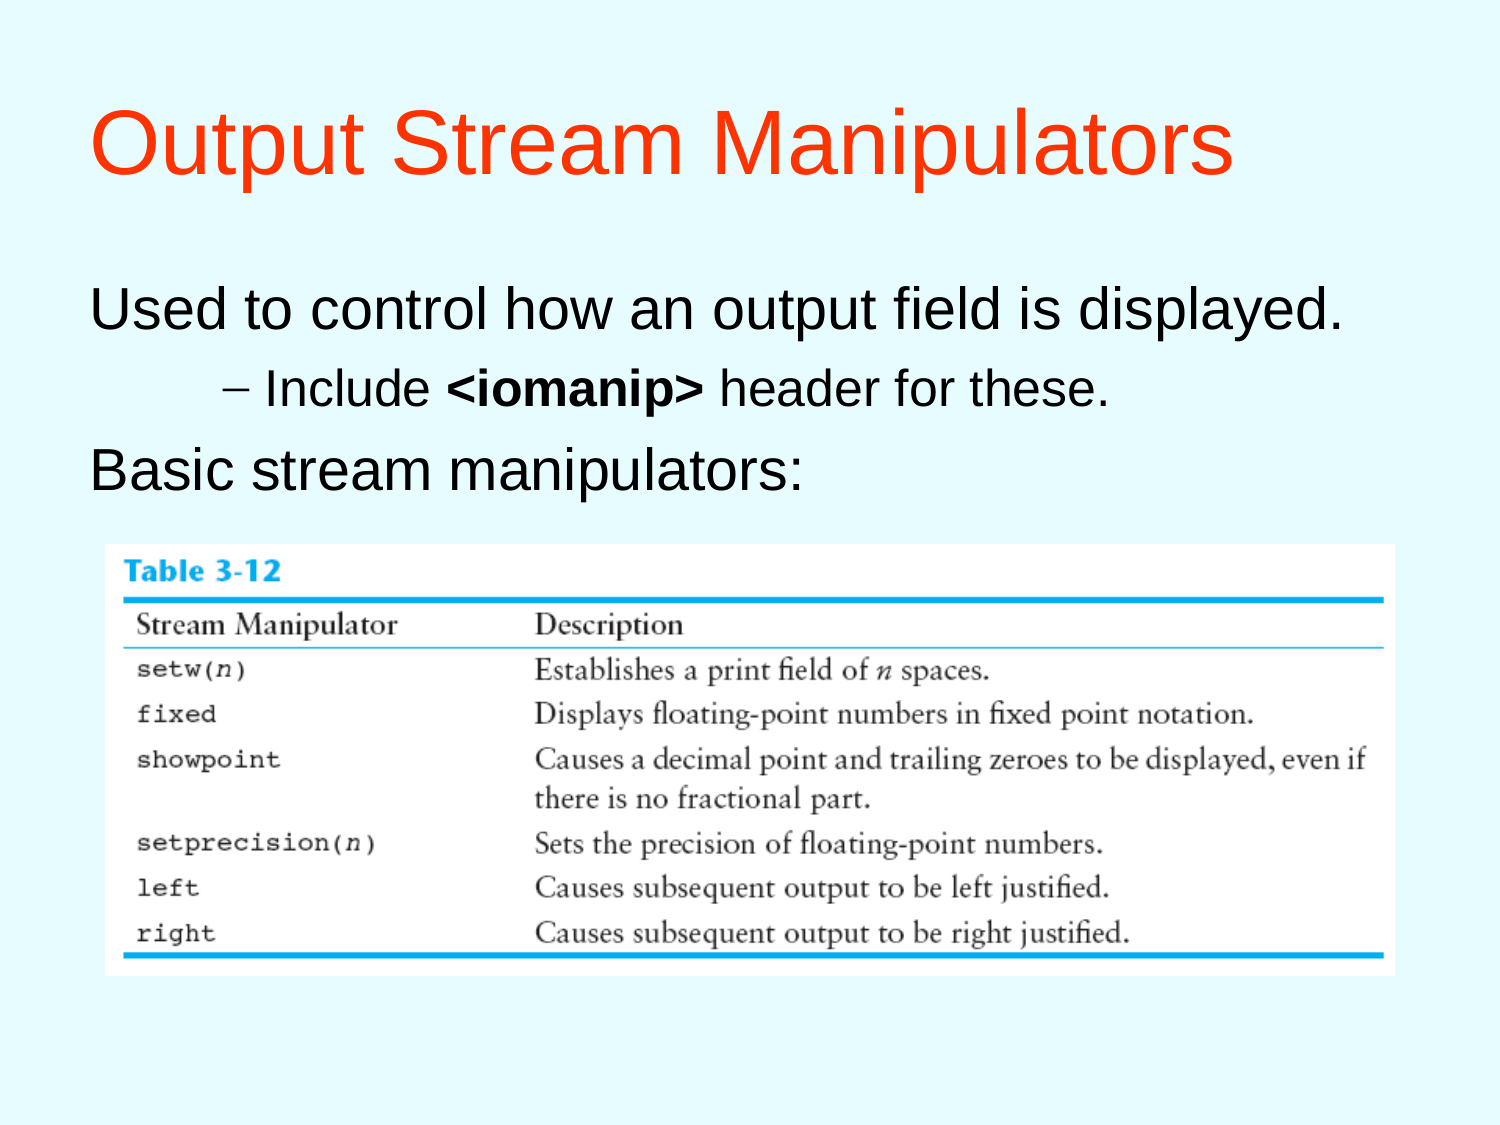

# Output Stream Manipulators
Used to control how an output field is displayed.
Include <iomanip> header for these.
Basic stream manipulators: